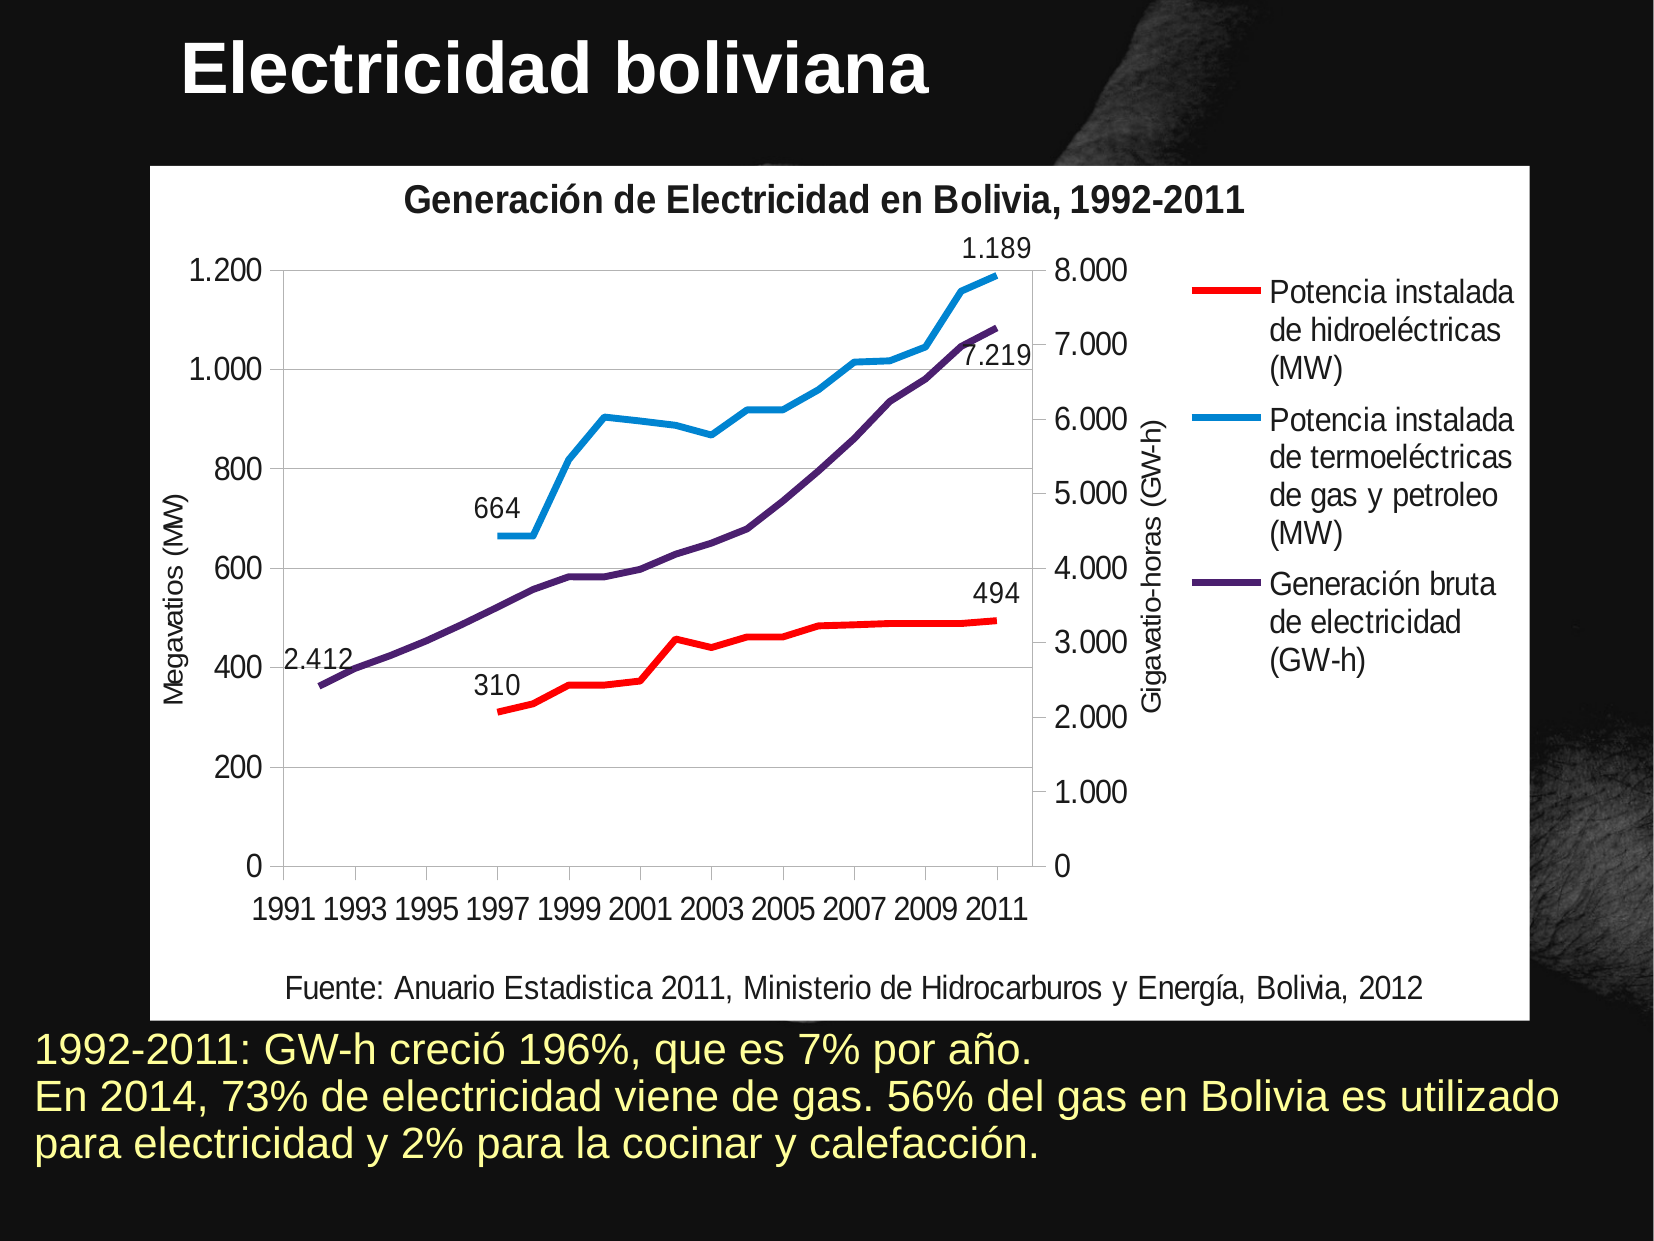

# Electricidad boliviana
1992-2011: GW-h creció 196%, que es 7% por año.
En 2014, 73% de electricidad viene de gas. 56% del gas en Bolivia es utilizado para electricidad y 2% para la cocinar y calefacción.